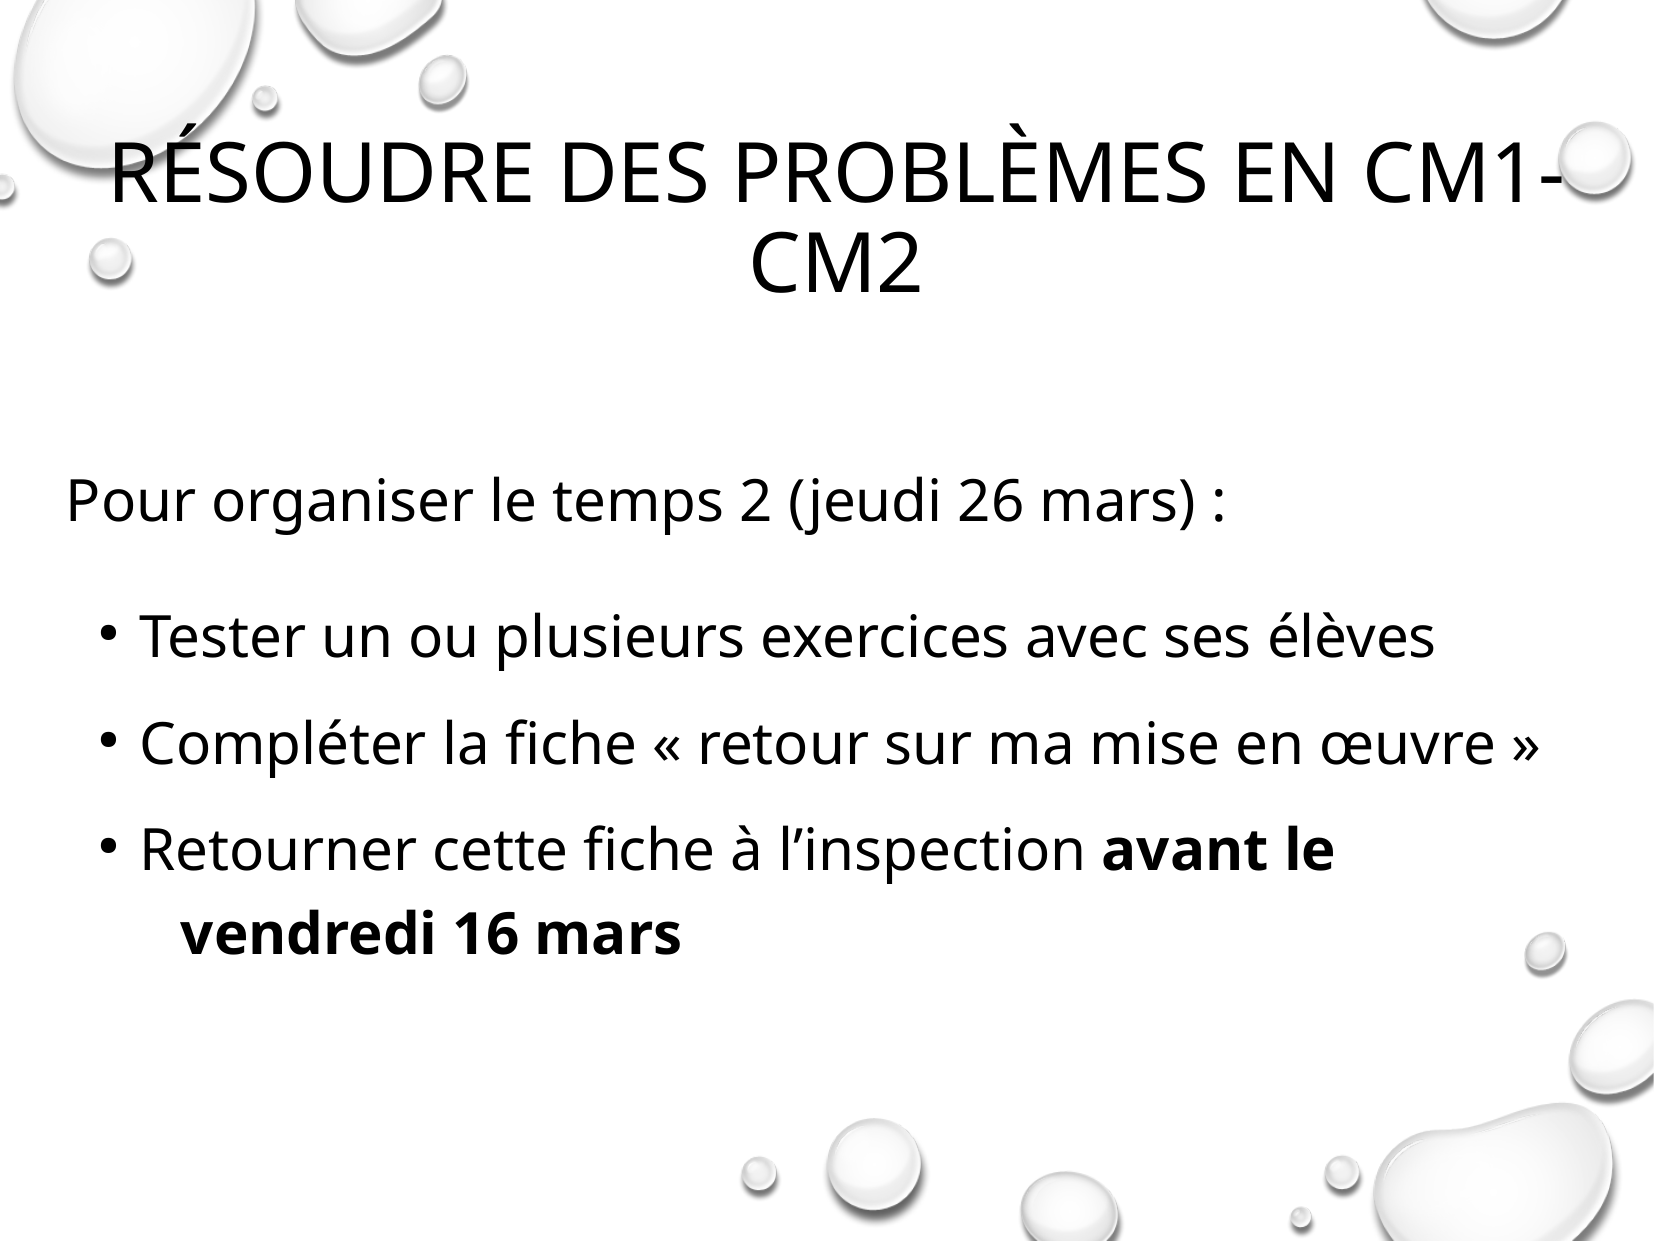

# Résoudre des problèmes en CM1-CM2
Pour organiser le temps 2 (jeudi 26 mars) :
Tester un ou plusieurs exercices avec ses élèves
Compléter la fiche « retour sur ma mise en œuvre »
Retourner cette fiche à l’inspection avant le vendredi 16 mars